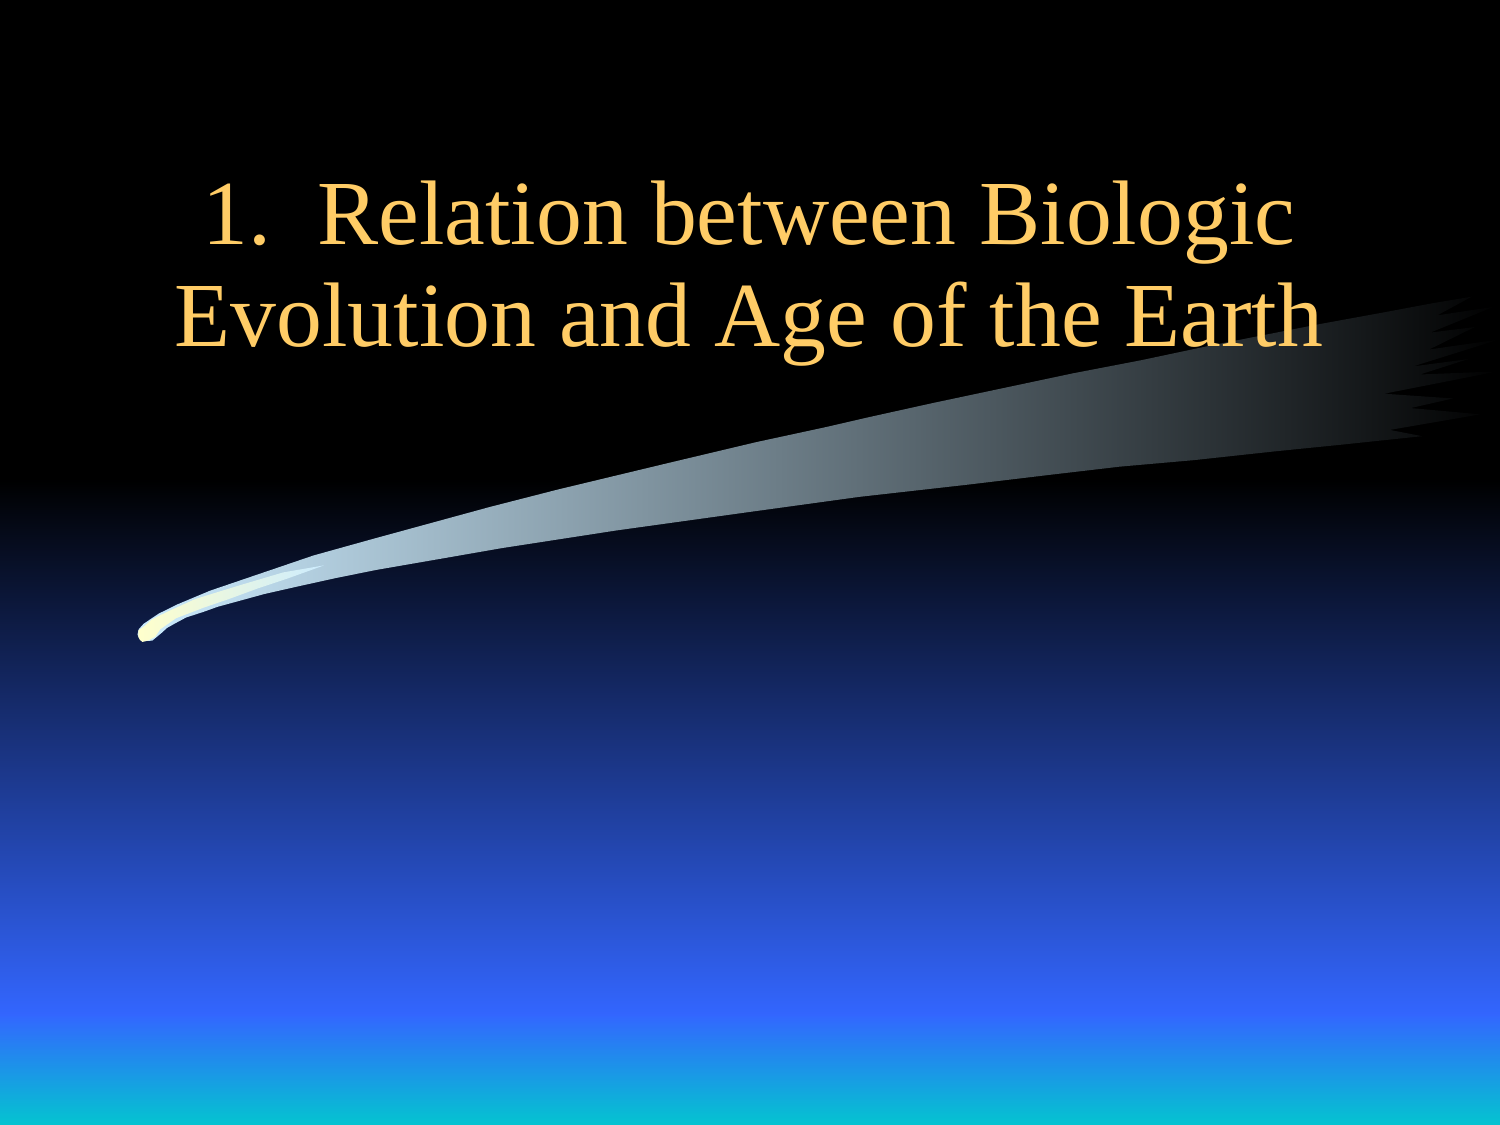

# 1. Relation between Biologic Evolution and Age of the Earth